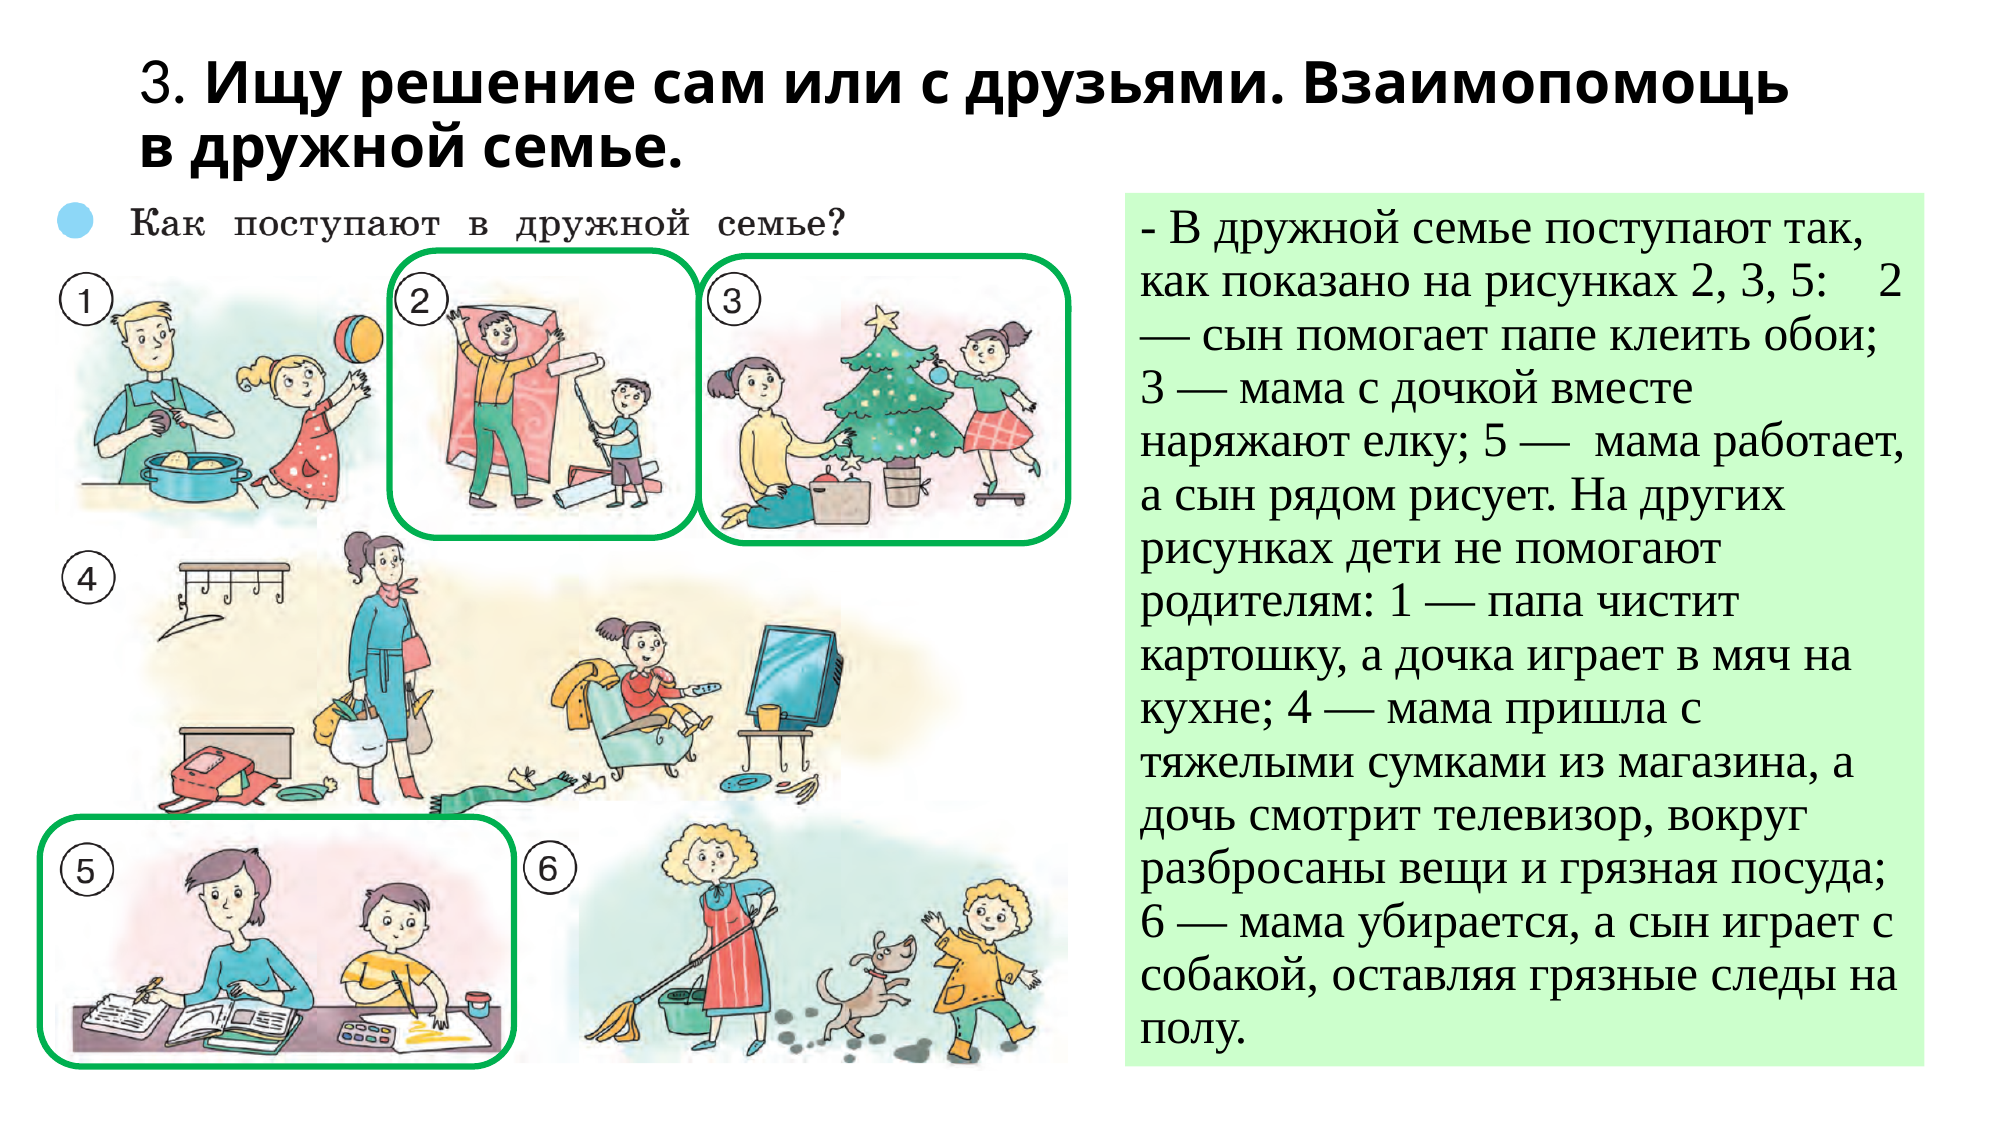

3. Ищу решение сам или с друзьями. Взаимопомощь в дружной семье.
# - В дружной семье поступают так, как показано на рисунках 2, 3, 5: 2 — сын помогает папе клеить обои; 3 — мама с дочкой вместе наряжают елку; 5 — мама работает, а сын рядом рисует. На других рисунках дети не помогают родителям: 1 — папа чистит картошку, а дочка играет в мяч на кухне; 4 — мама пришла с тяжелыми сумками из магазина, а дочь смотрит телевизор, вокруг разбросаны вещи и грязная посуда; 6 — мама убирается, а сын играет с собакой, оставляя грязные следы на полу.